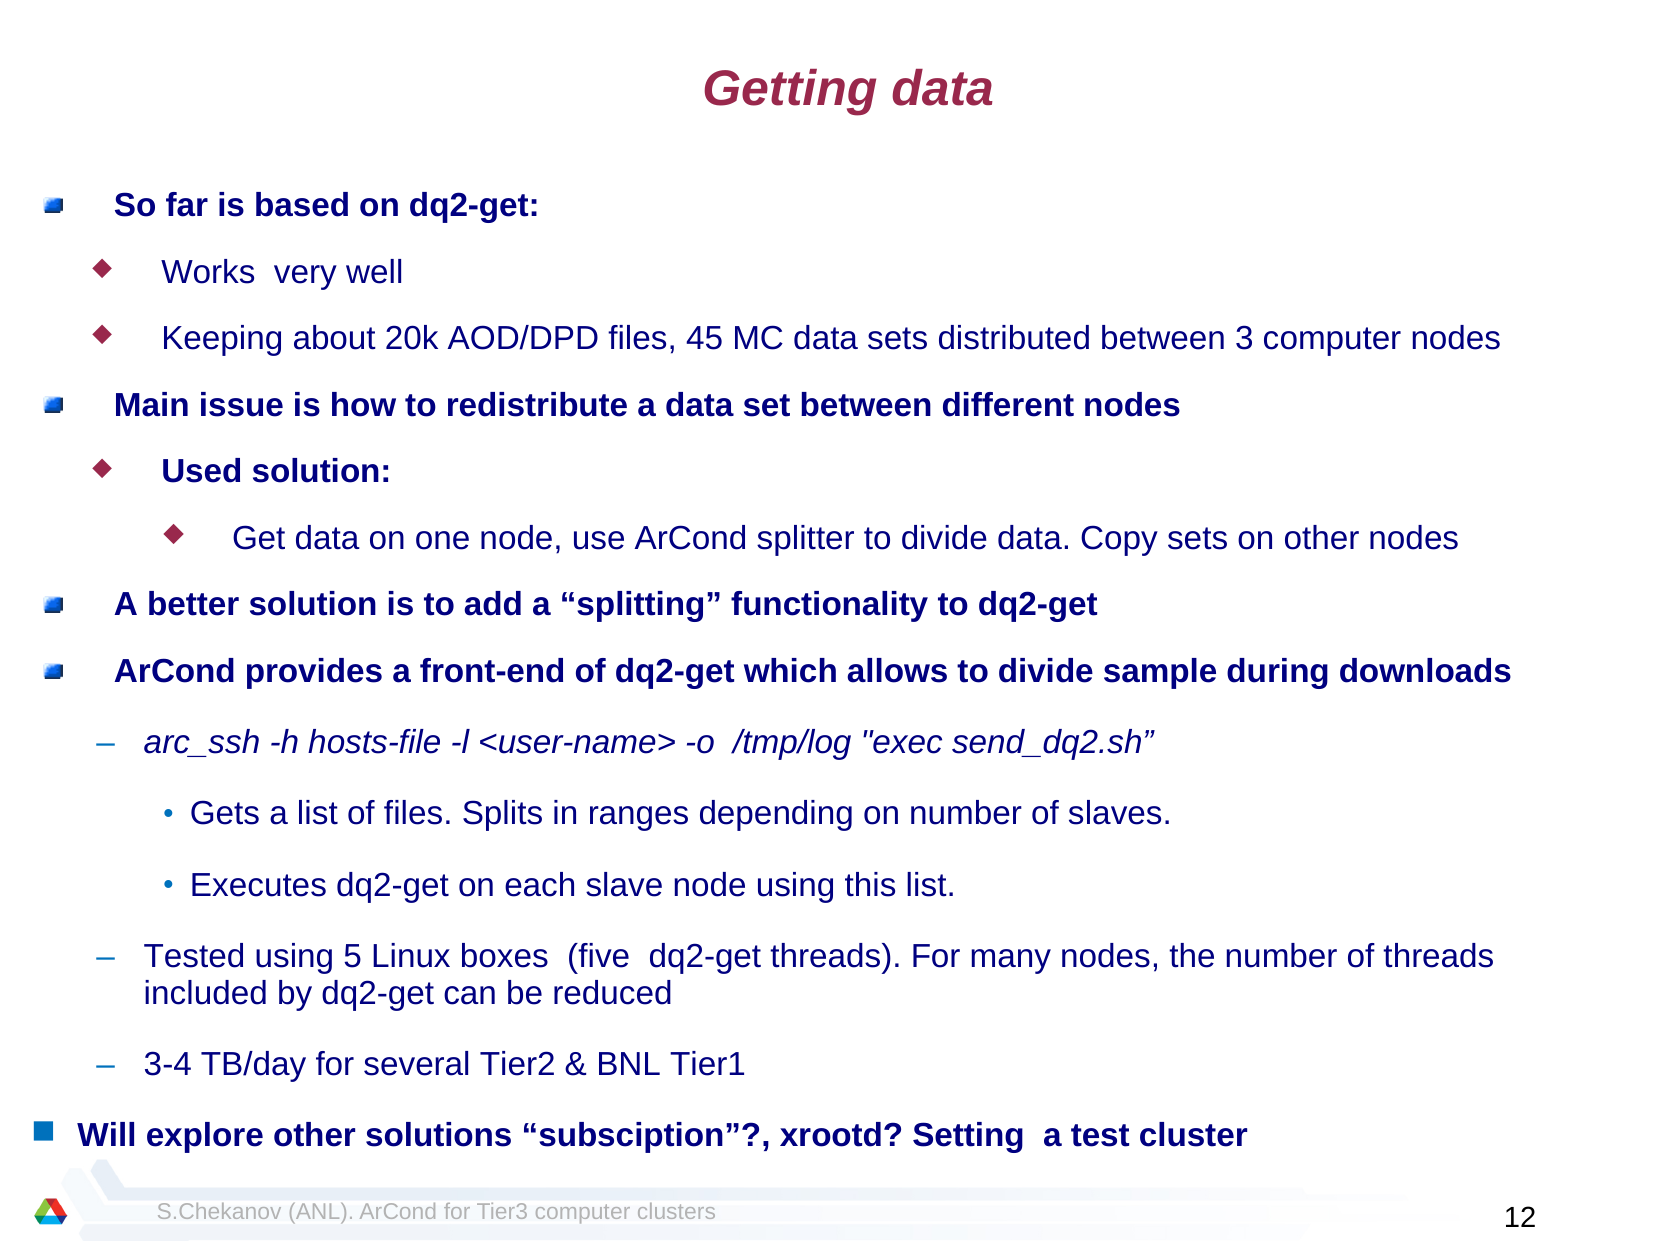

# Getting data
So far is based on dq2-get:
Works very well
Keeping about 20k AOD/DPD files, 45 MC data sets distributed between 3 computer nodes
Main issue is how to redistribute a data set between different nodes
Used solution:
Get data on one node, use ArCond splitter to divide data. Copy sets on other nodes
A better solution is to add a “splitting” functionality to dq2-get
ArCond provides a front-end of dq2-get which allows to divide sample during downloads
arc_ssh -h hosts-file -l <user-name> -o /tmp/log "exec send_dq2.sh”
Gets a list of files. Splits in ranges depending on number of slaves.
Executes dq2-get on each slave node using this list.
Tested using 5 Linux boxes (five dq2-get threads). For many nodes, the number of threads included by dq2-get can be reduced
3-4 TB/day for several Tier2 & BNL Tier1
Will explore other solutions “subsciption”?, xrootd? Setting a test cluster
12